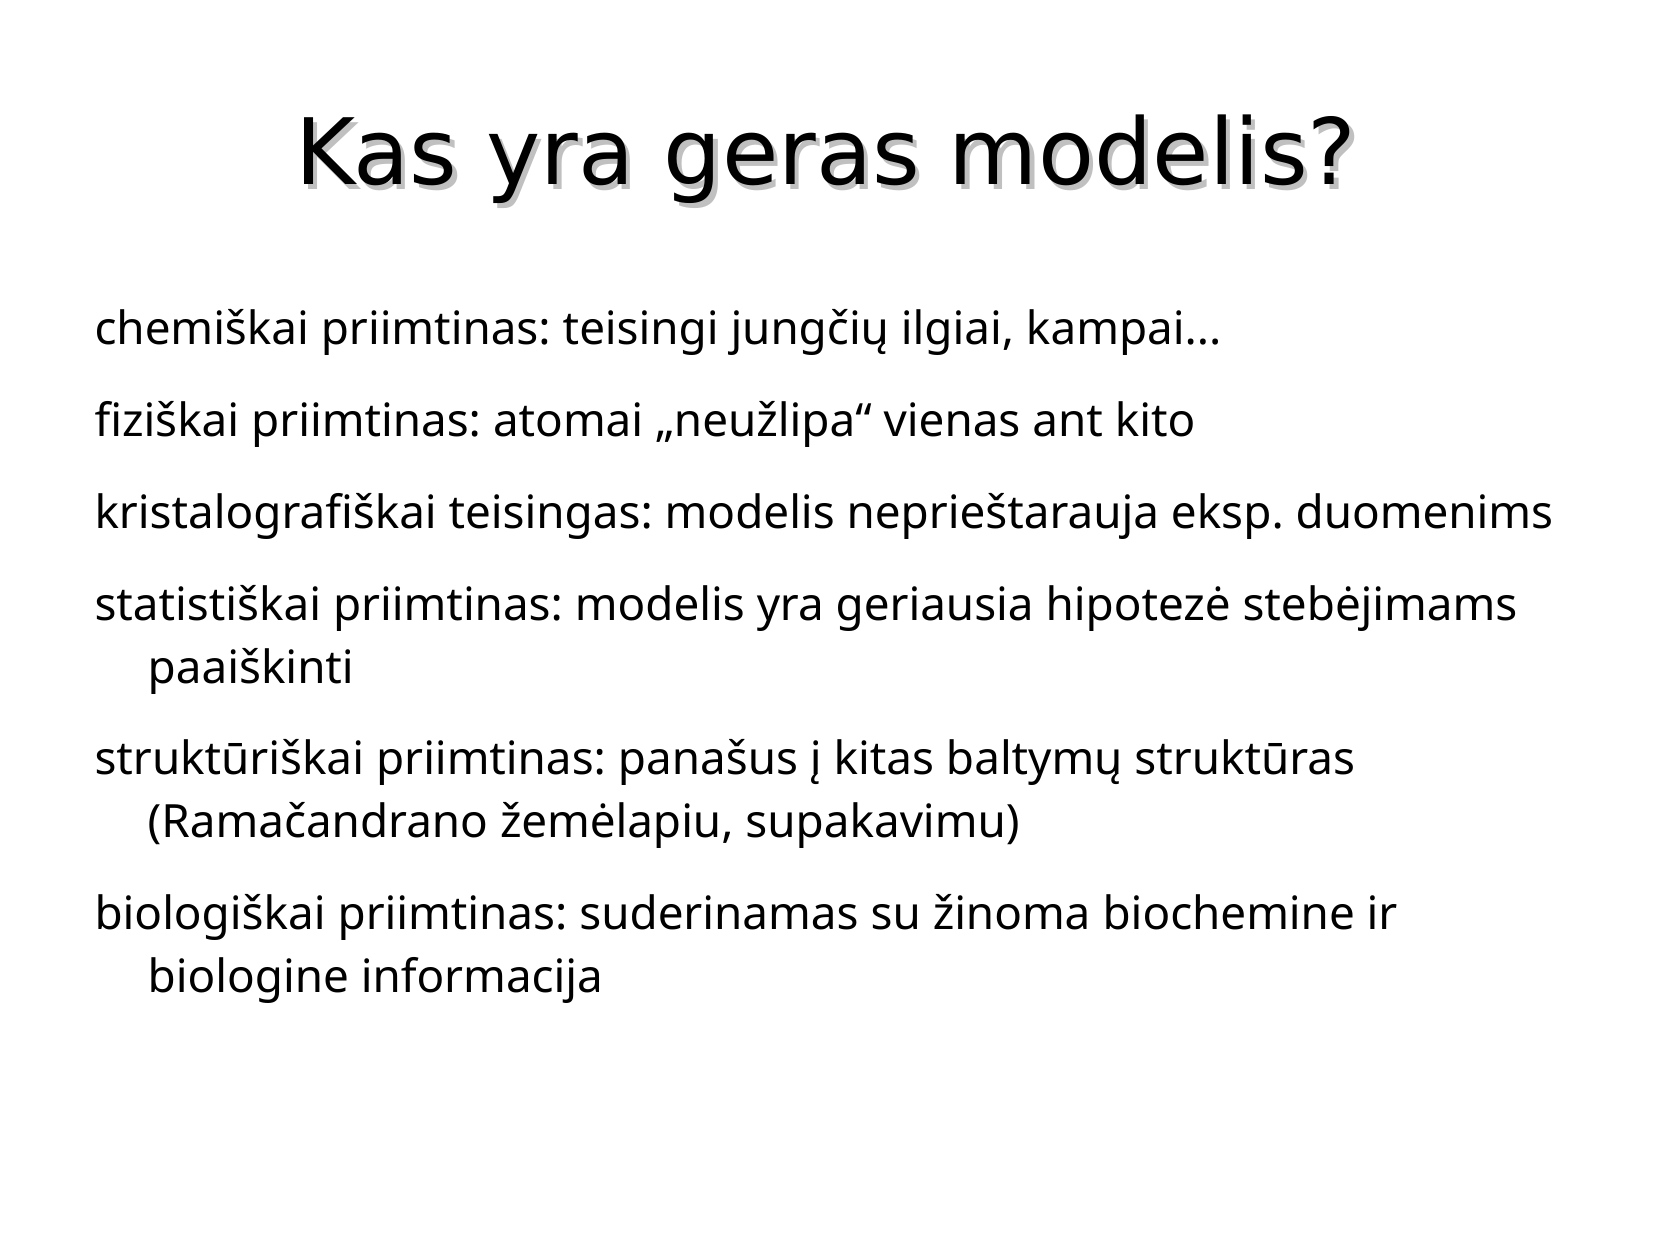

# Kas yra geras modelis?
chemiškai priimtinas: teisingi jungčių ilgiai, kampai...
fiziškai priimtinas: atomai „neužlipa“ vienas ant kito
kristalografiškai teisingas: modelis neprieštarauja eksp. duomenims
statistiškai priimtinas: modelis yra geriausia hipotezė stebėjimams paaiškinti
struktūriškai priimtinas: panašus į kitas baltymų struktūras (Ramačandrano žemėlapiu, supakavimu)
biologiškai priimtinas: suderinamas su žinoma biochemine ir biologine informacija